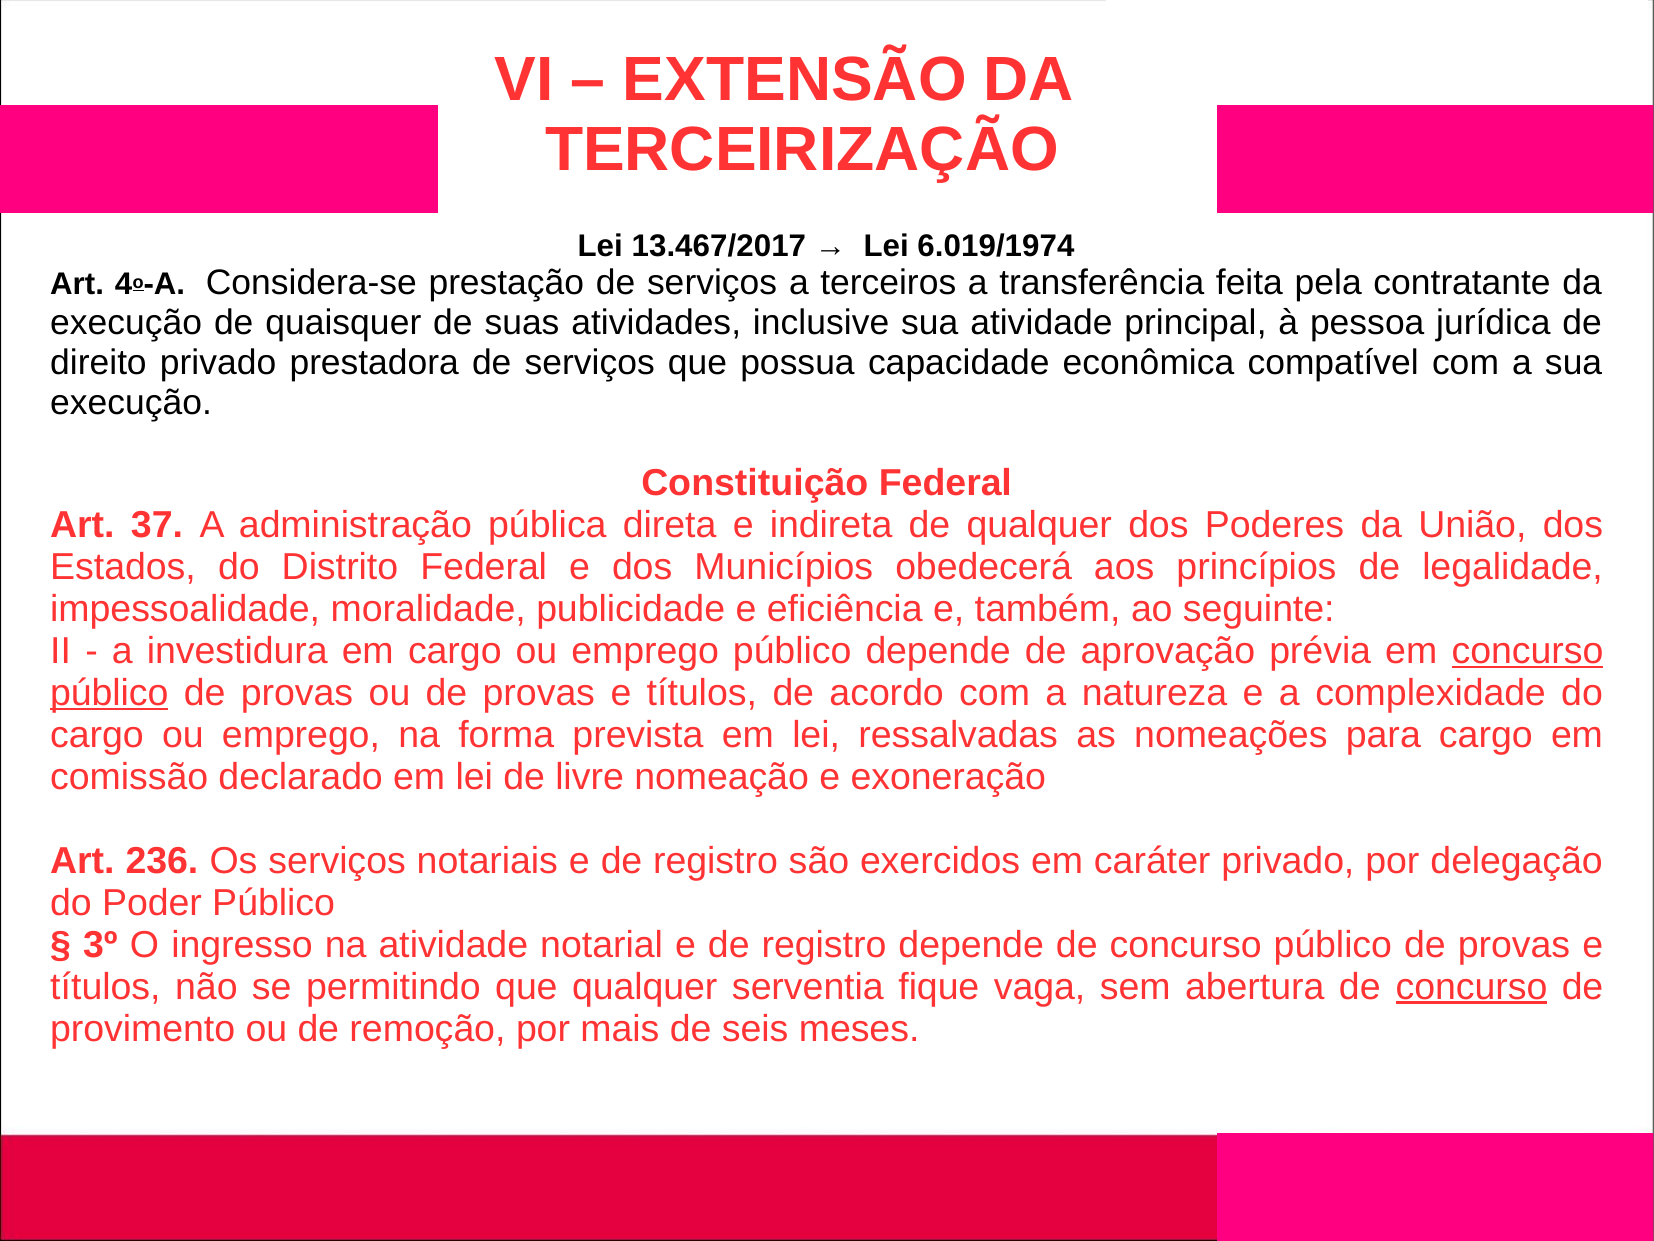

VI – EXTENSÃO DA TERCEIRIZAÇÃO
Lei 13.467/2017 → Lei 6.019/1974
Art. 4o-A.  Considera-se prestação de serviços a terceiros a transferência feita pela contratante da execução de quaisquer de suas atividades, inclusive sua atividade principal, à pessoa jurídica de direito privado prestadora de serviços que possua capacidade econômica compatível com a sua execução.
Constituição Federal
Art. 37. A administração pública direta e indireta de qualquer dos Poderes da União, dos Estados, do Distrito Federal e dos Municípios obedecerá aos princípios de legalidade, impessoalidade, moralidade, publicidade e eficiência e, também, ao seguinte:
II - a investidura em cargo ou emprego público depende de aprovação prévia em concurso público de provas ou de provas e títulos, de acordo com a natureza e a complexidade do cargo ou emprego, na forma prevista em lei, ressalvadas as nomeações para cargo em comissão declarado em lei de livre nomeação e exoneração
Art. 236. Os serviços notariais e de registro são exercidos em caráter privado, por delegação do Poder Público
§ 3º O ingresso na atividade notarial e de registro depende de concurso público de provas e títulos, não se permitindo que qualquer serventia fique vaga, sem abertura de concurso de provimento ou de remoção, por mais de seis meses.